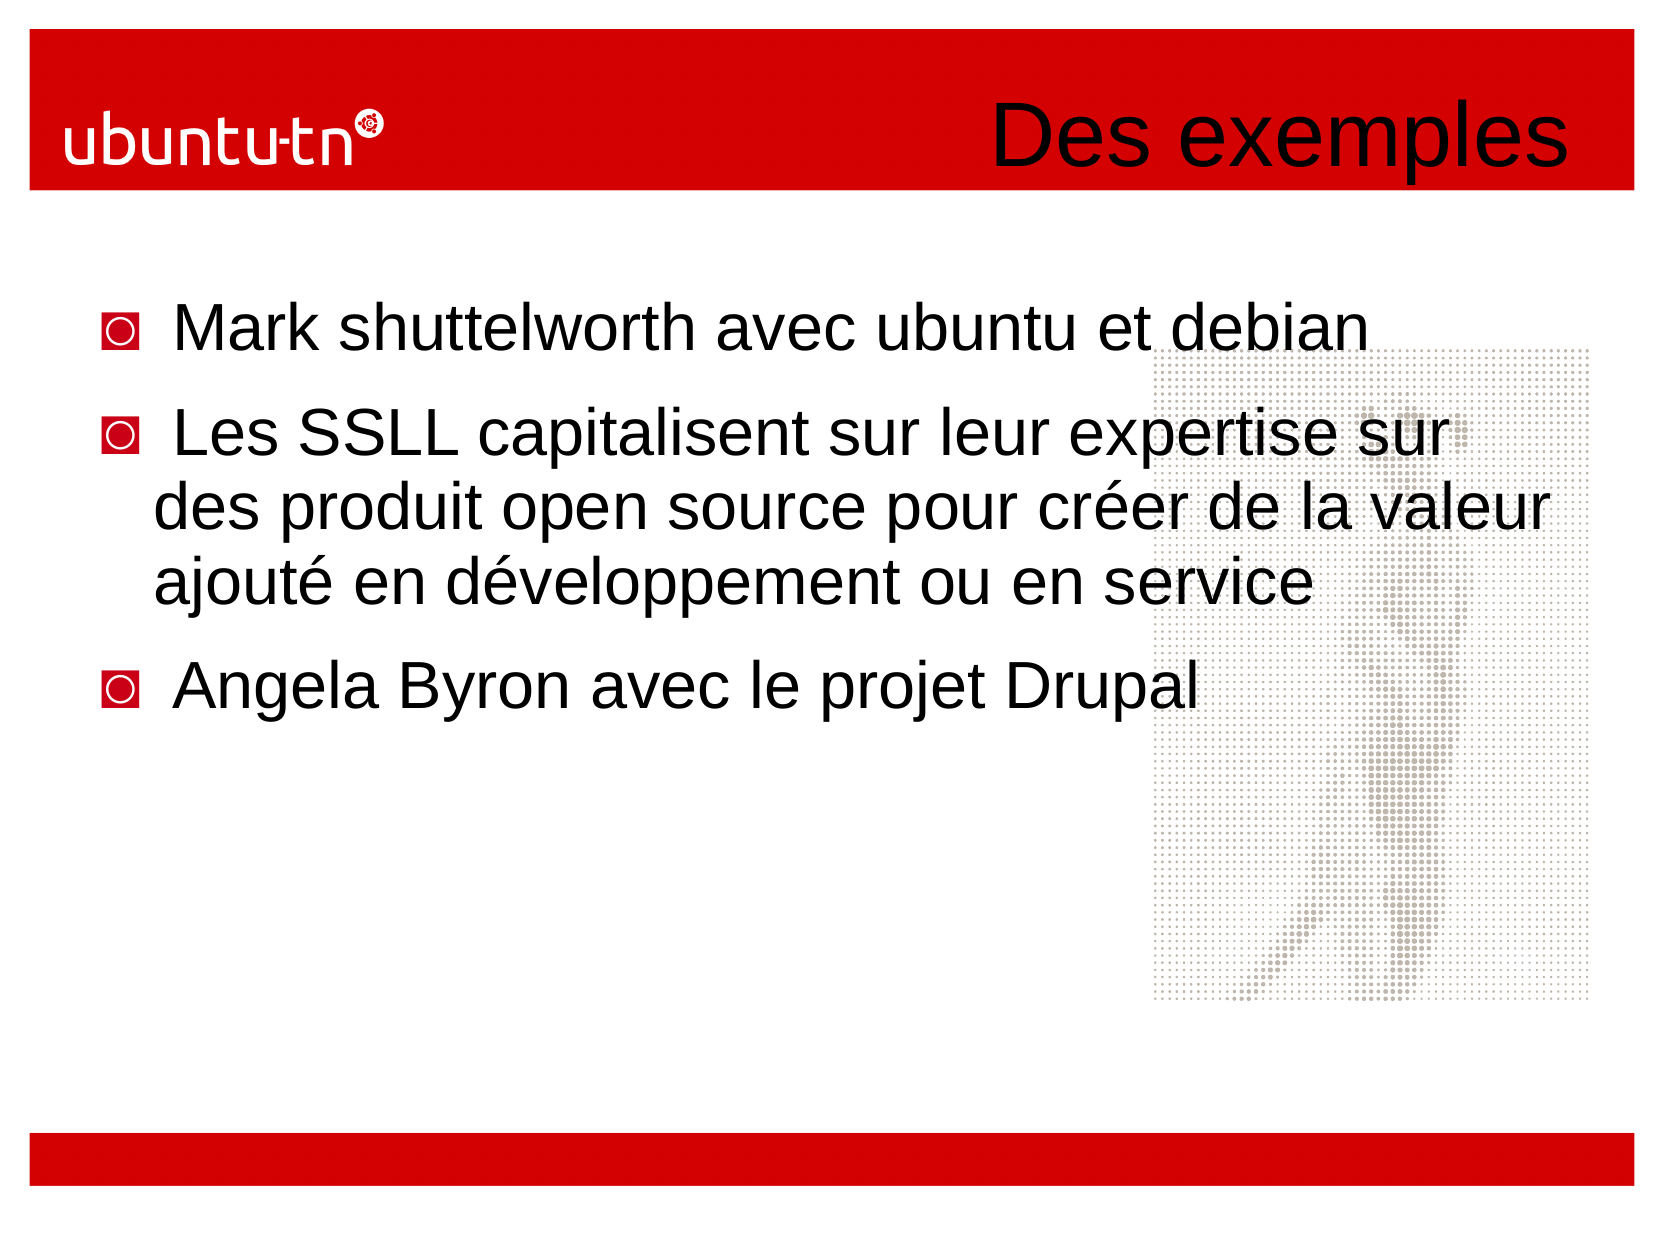

# Des exemples
 Mark shuttelworth avec ubuntu et debian
 Les SSLL capitalisent sur leur expertise sur des produit open source pour créer de la valeur ajouté en développement ou en service
 Angela Byron avec le projet Drupal